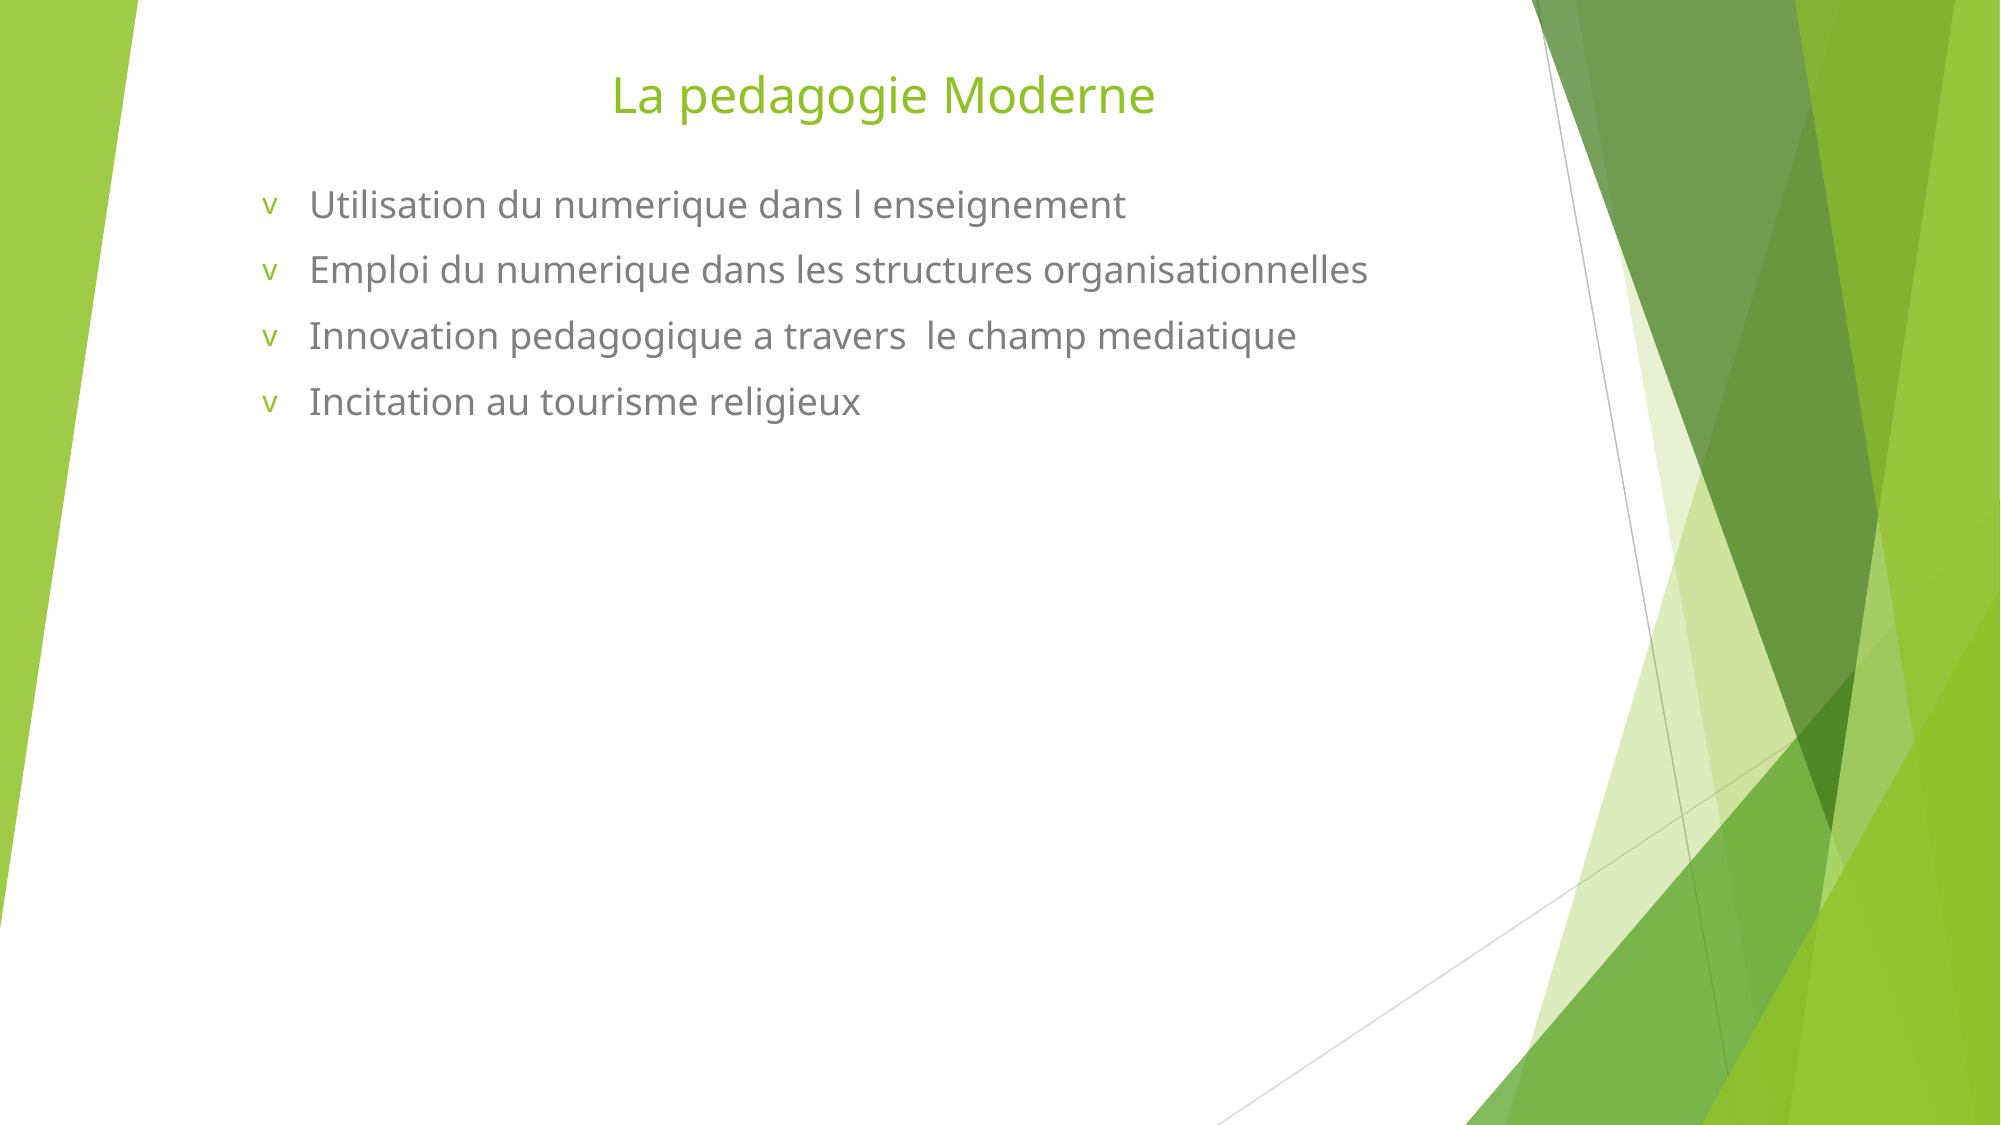

# La pedagogie Moderne
Utilisation du numerique dans l enseignement
Emploi du numerique dans les structures organisationnelles
Innovation pedagogique a travers le champ mediatique
Incitation au tourisme religieux